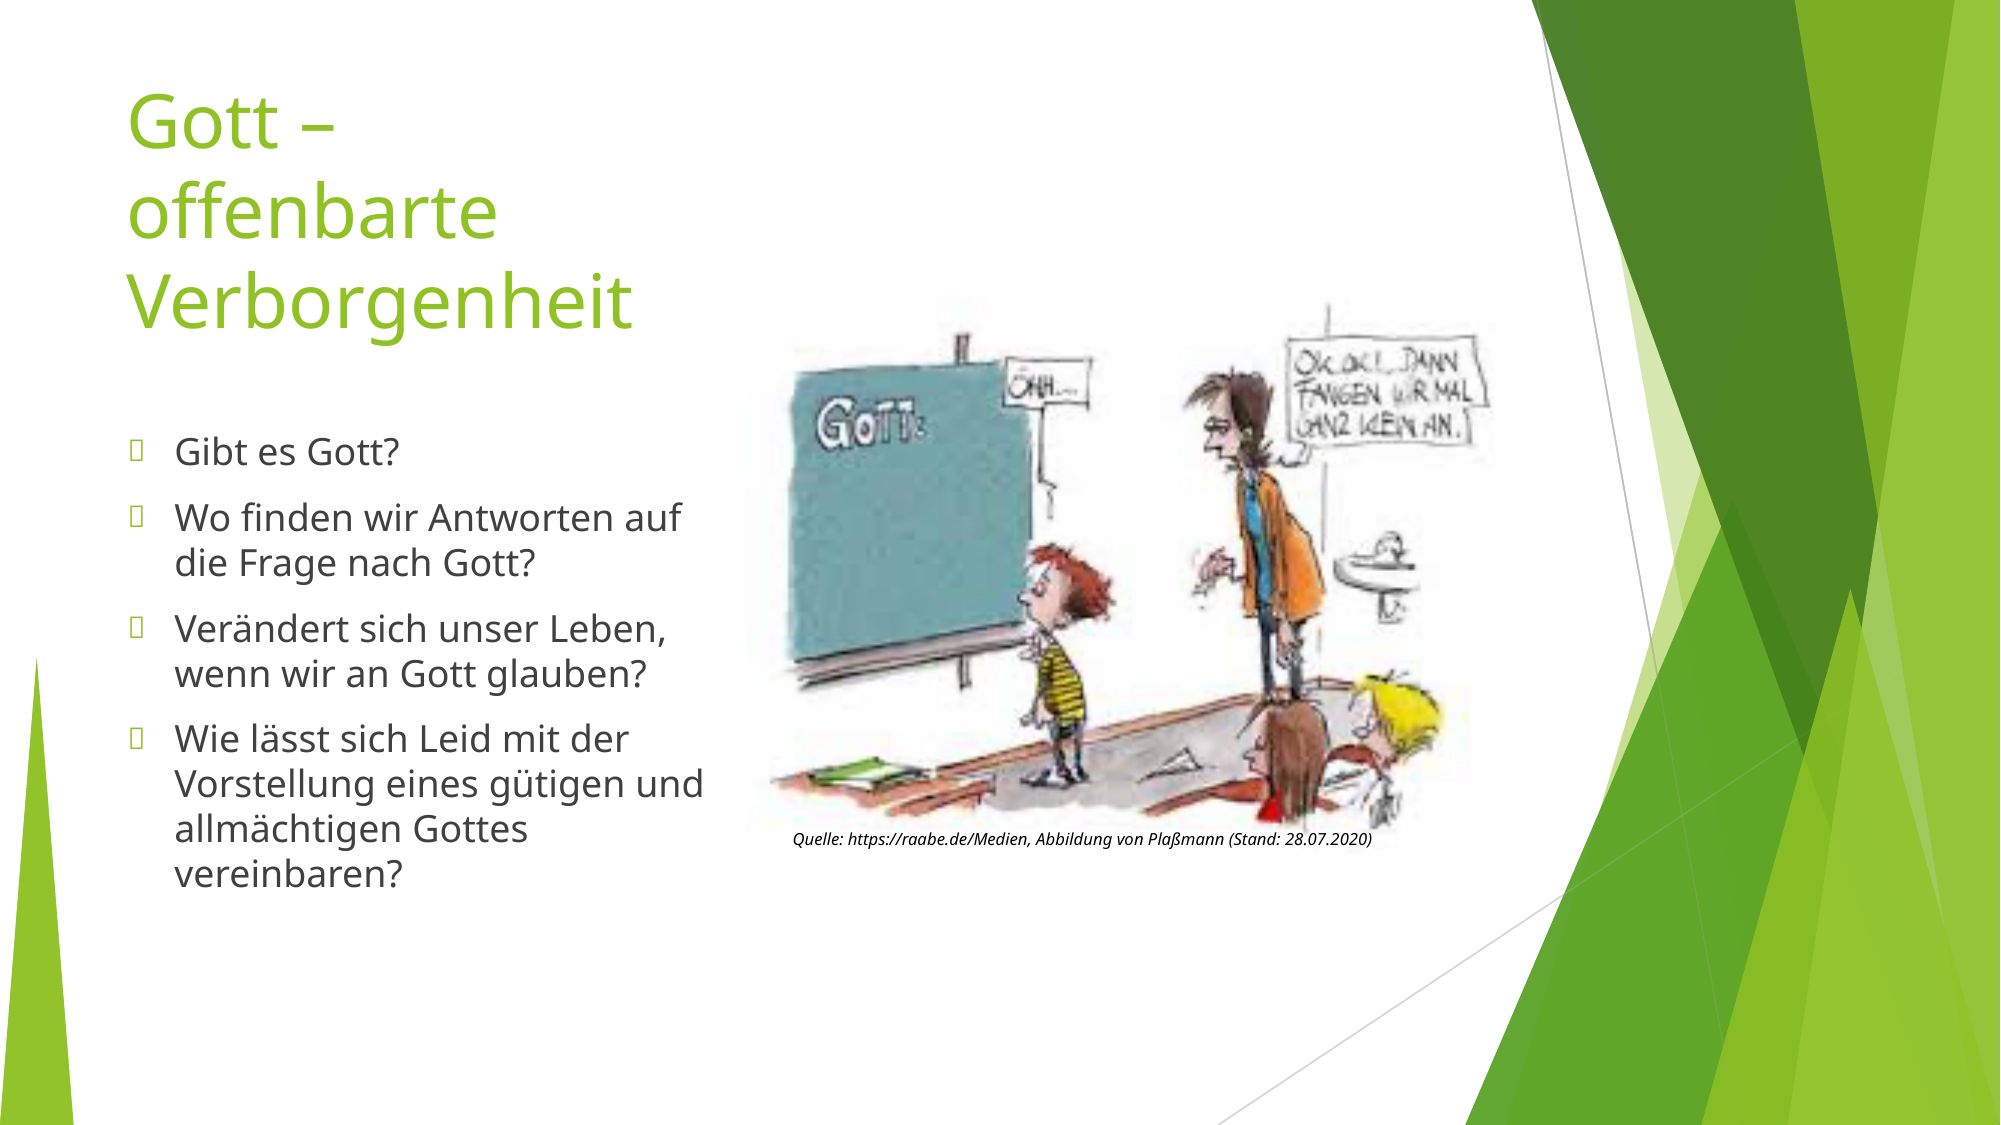

# Gott – offenbarte Verborgenheit
Gibt es Gott?
Wo finden wir Antworten auf die Frage nach Gott?
Verändert sich unser Leben, wenn wir an Gott glauben?
Wie lässt sich Leid mit der Vorstellung eines gütigen und allmächtigen Gottes vereinbaren?
Quelle: https://raabe.de/Medien, Abbildung von Plaßmann (Stand: 28.07.2020)